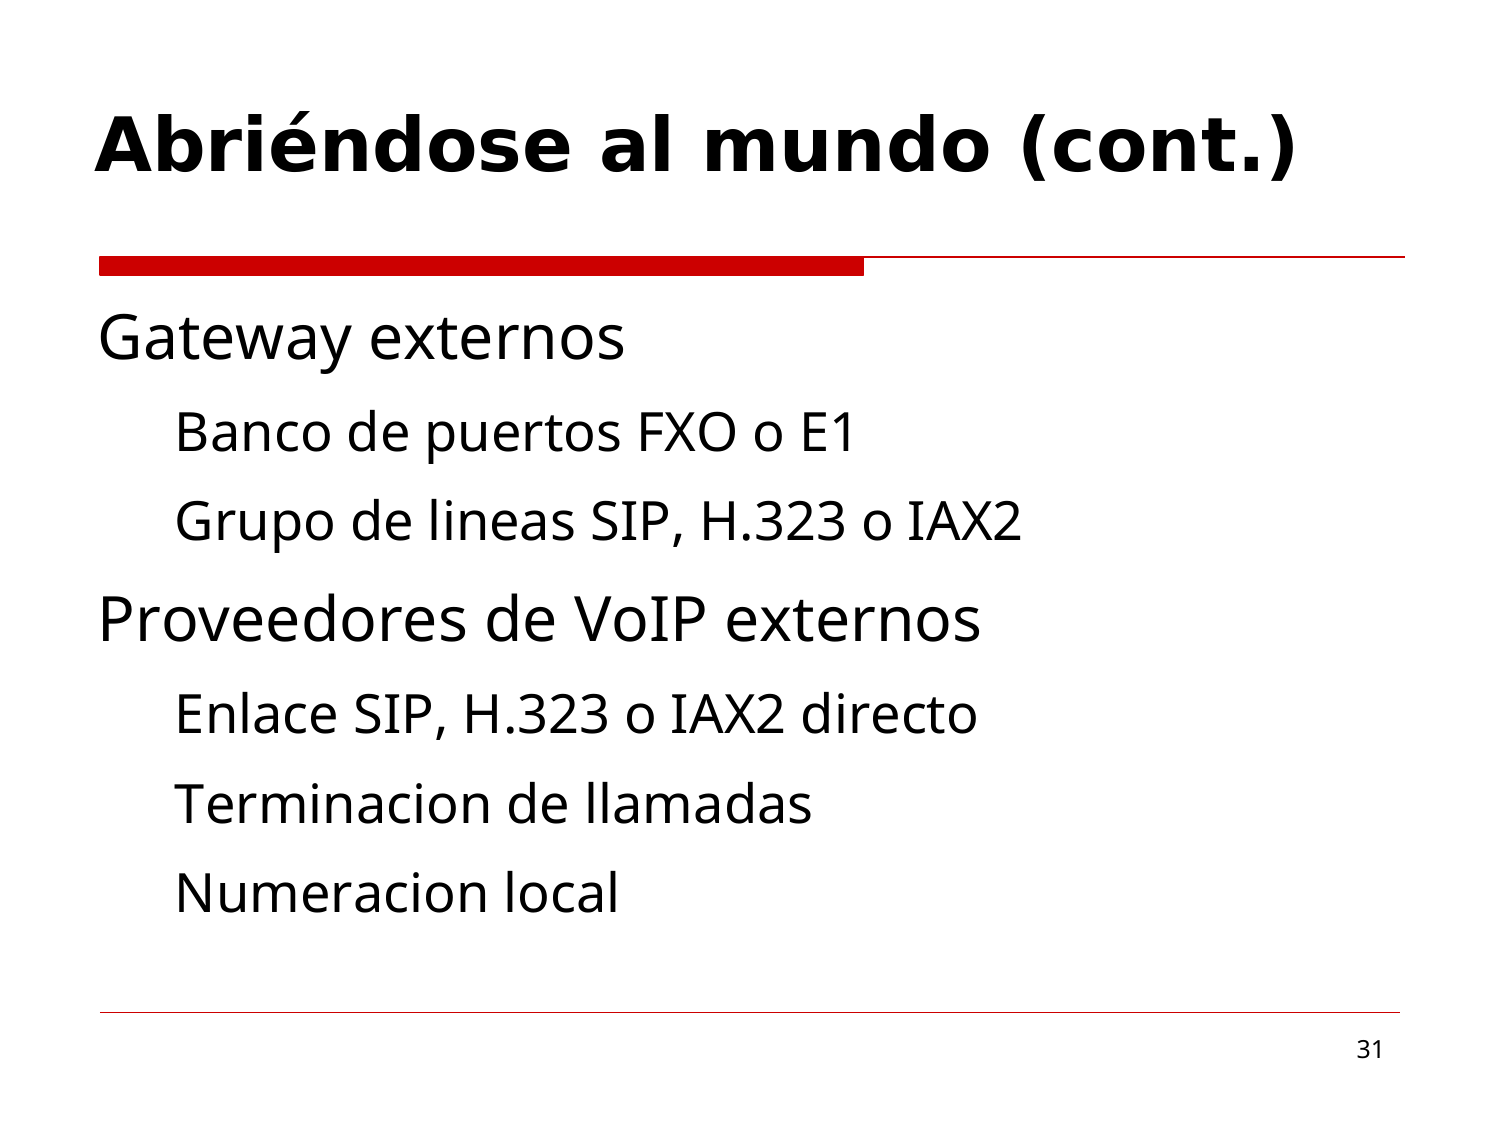

# Abriéndose al mundo (cont.)
Gateway externos
Banco de puertos FXO o E1
Grupo de lineas SIP, H.323 o IAX2
Proveedores de VoIP externos
Enlace SIP, H.323 o IAX2 directo
Terminacion de llamadas
Numeracion local